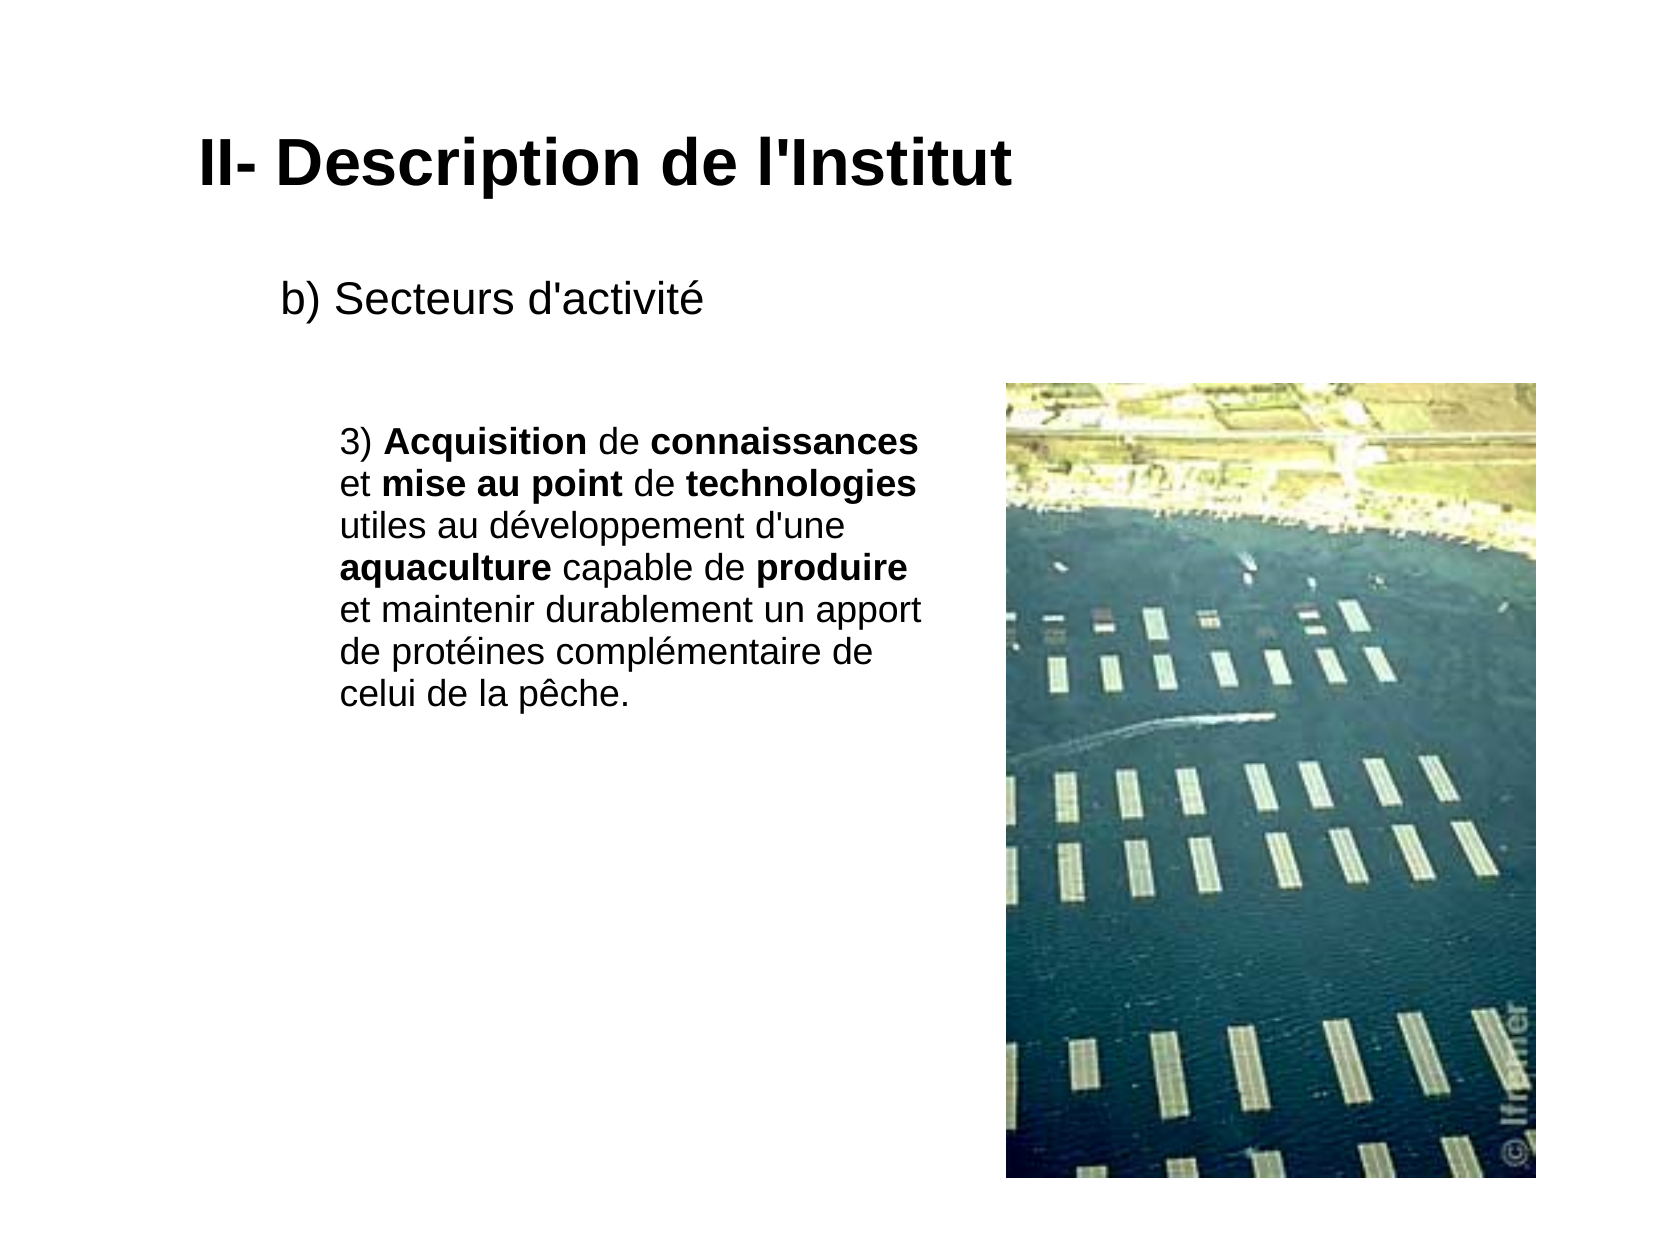

II- Description de l'Institut
b) Secteurs d'activité
3) Acquisition de connaissances et mise au point de technologies utiles au développement d'une aquaculture capable de produire et maintenir durablement un apport de protéines complémentaire de celui de la pêche.